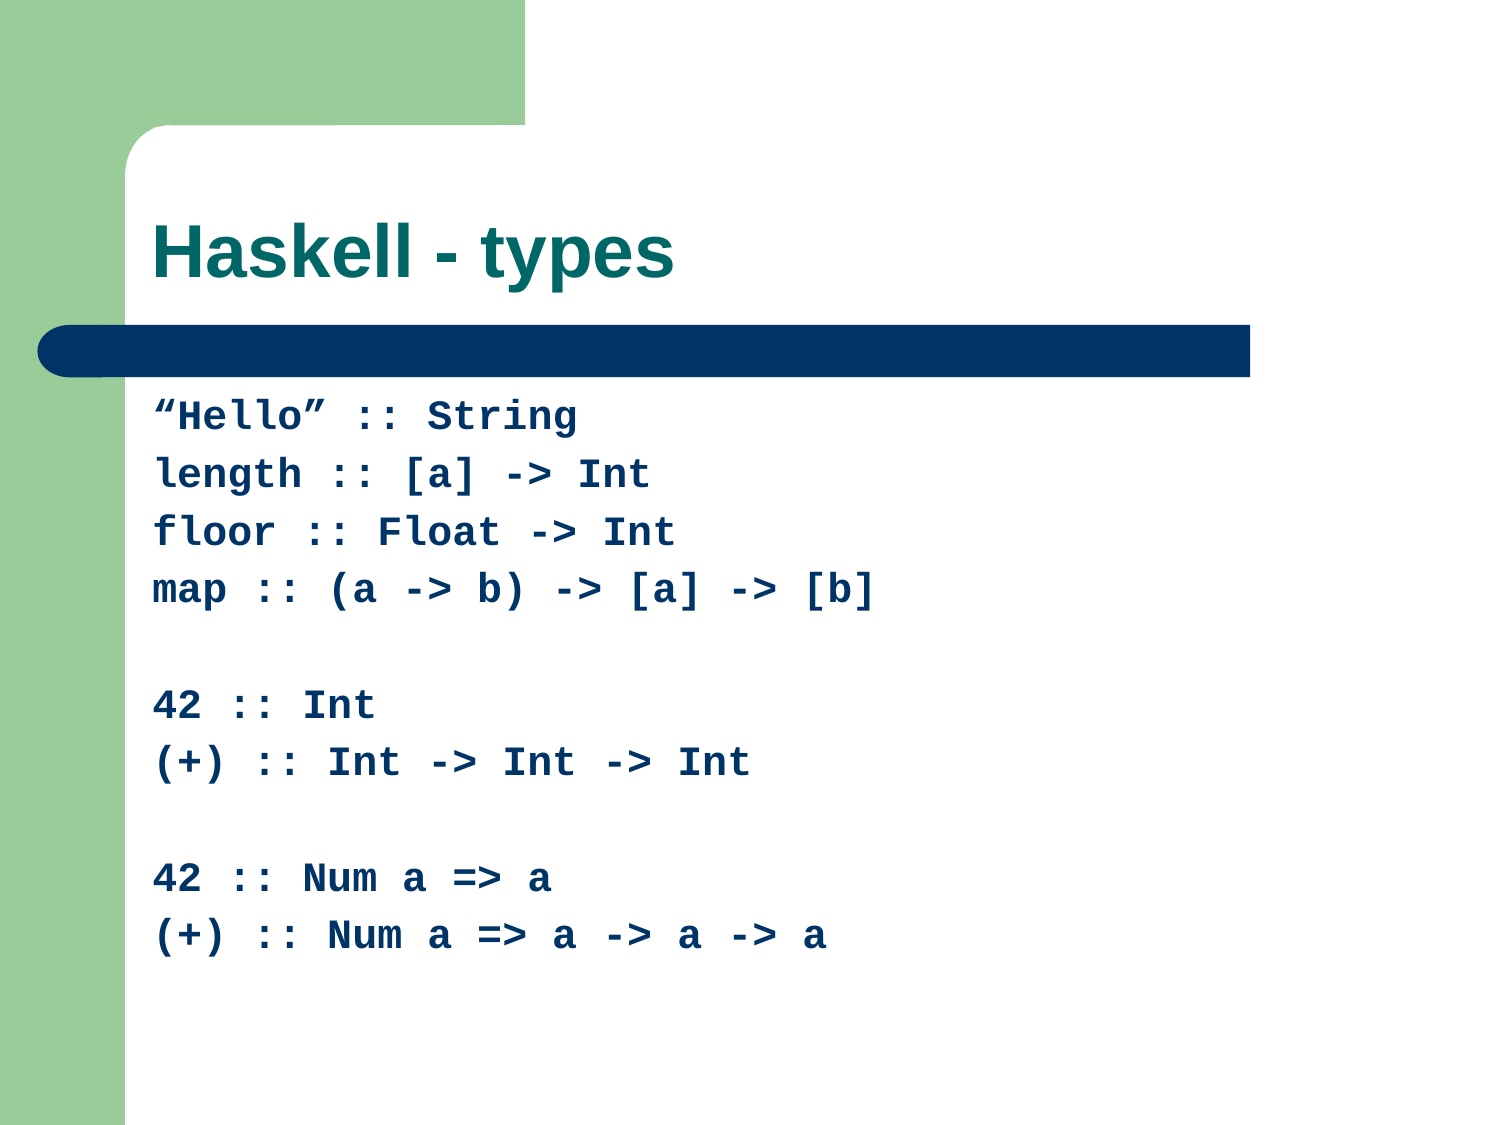

# Haskell - types
“Hello” :: String
length :: [a] -> Int
floor :: Float -> Int
map :: (a -> b) -> [a] -> [b]
42 :: Int
(+) :: Int -> Int -> Int
42 :: Num a => a
(+) :: Num a => a -> a -> a